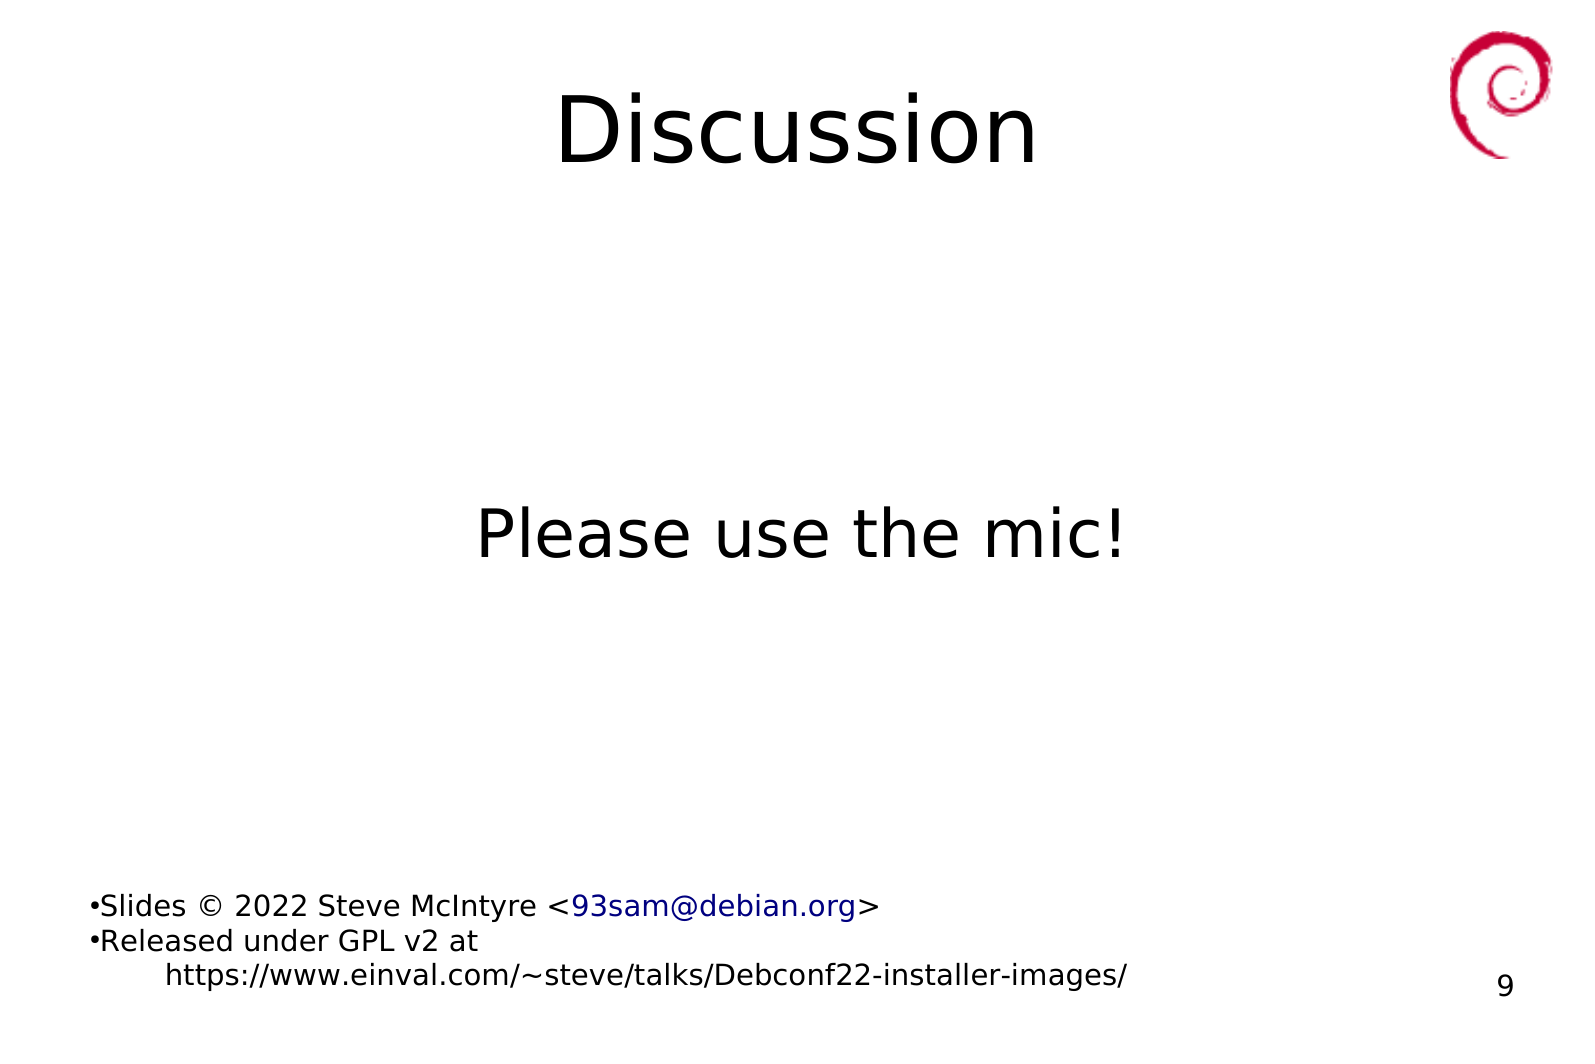

# Discussion
Please use the mic!
Slides © 2022 Steve McIntyre <93sam@debian.org>
Released under GPL v2 at
	https://www.einval.com/~steve/talks/Debconf22-installer-images/
9